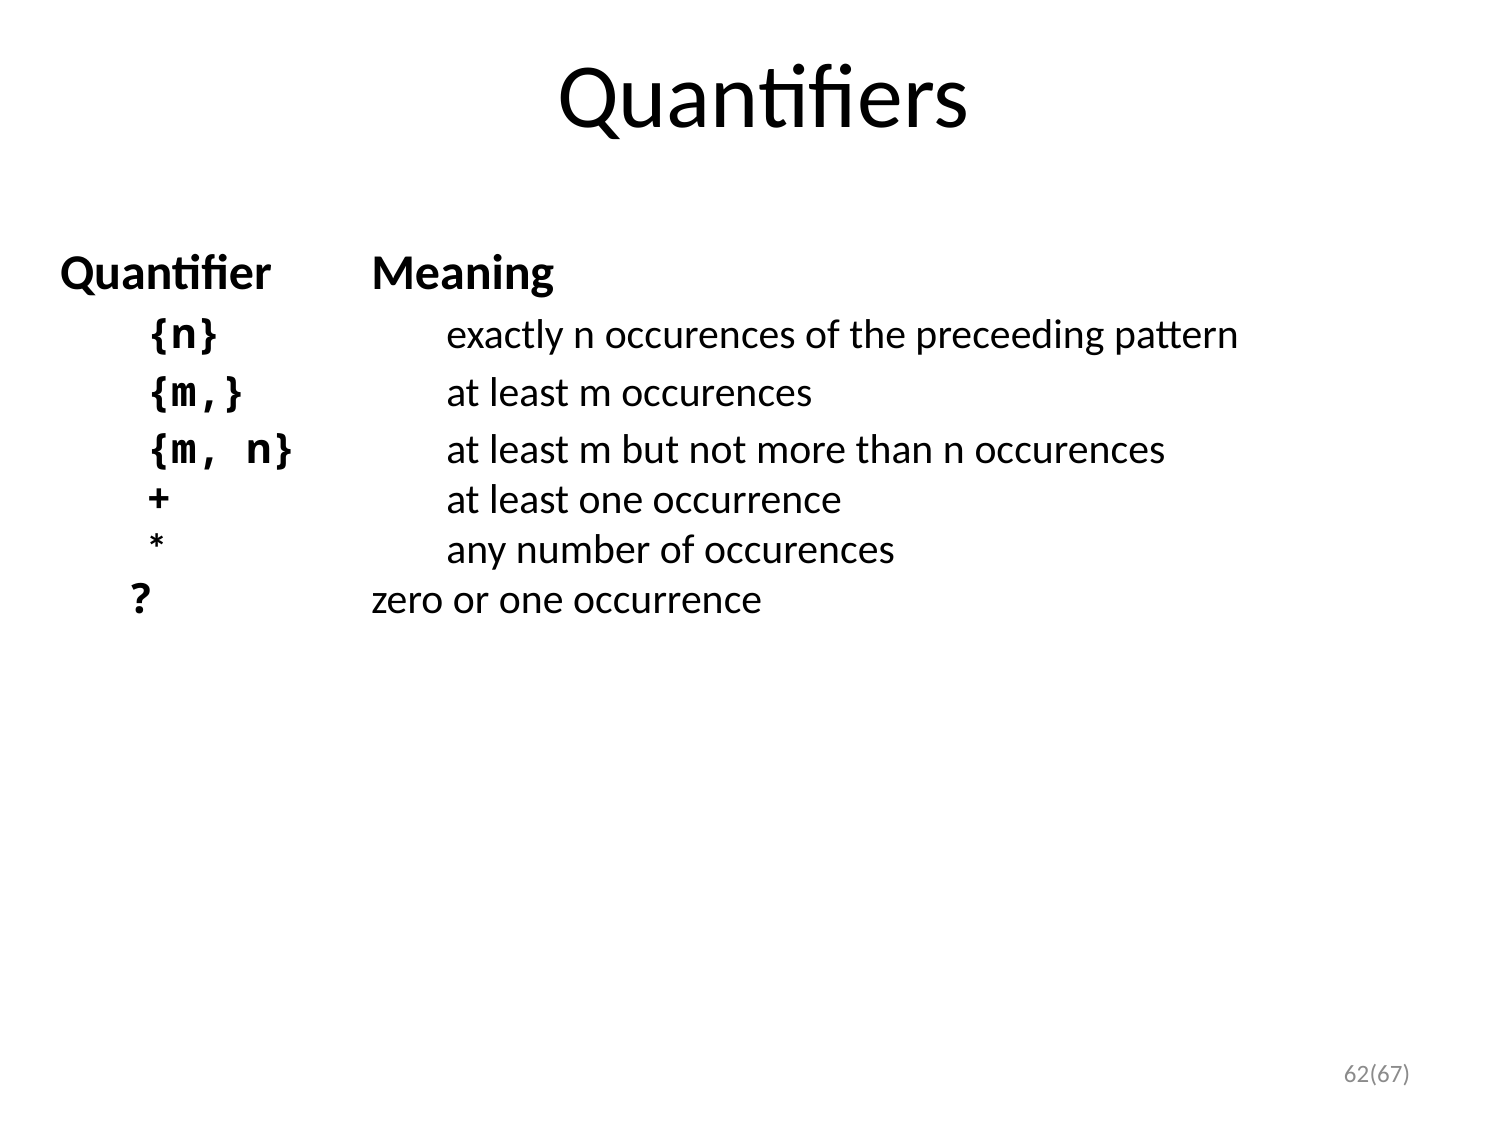

# Quantifiers
 Quantifier		Meaning
 		{n}			exactly n occurences of the preceeding pattern
 		{m,}			at least m occurences
 		{m, n}		at least m but not more than n occurences
 	+ 			at least one occurrence
 	* 			any number of occurences
 ? 			zero or one occurrence
62